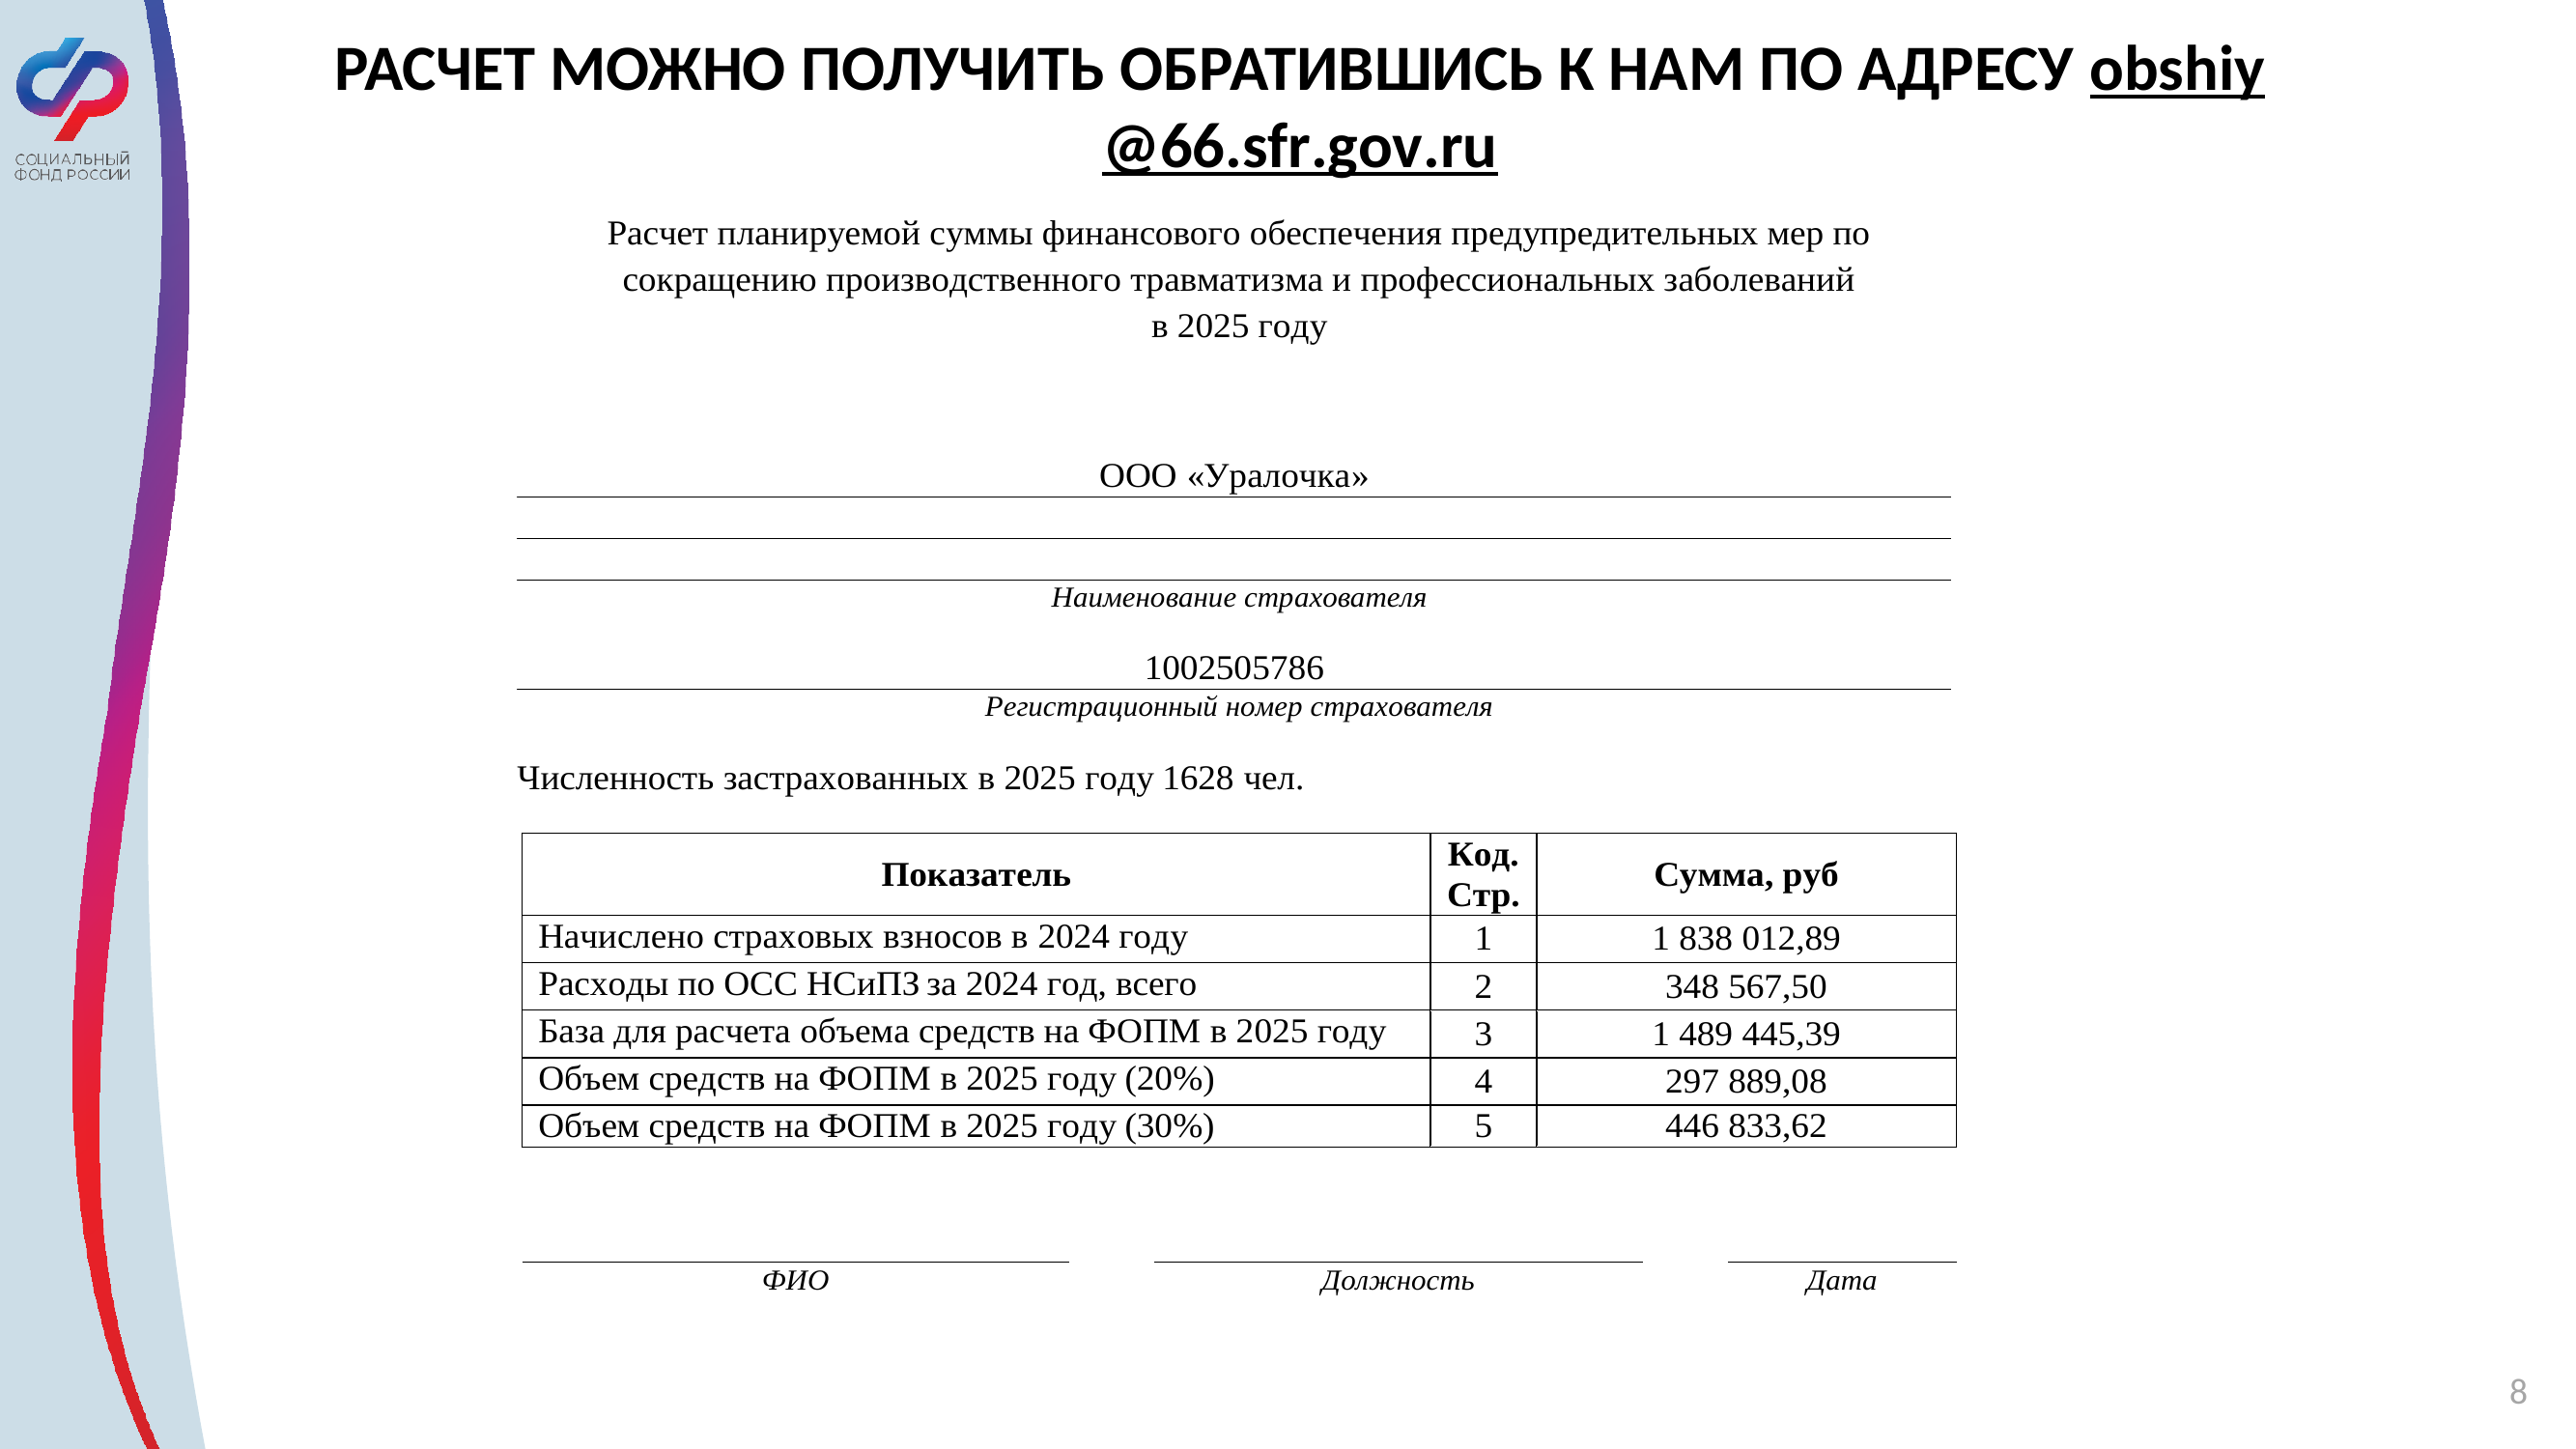

# РАСЧЕТ МОЖНО ПОЛУЧИТЬ ОБРАТИВШИСЬ К НАМ ПО АДРЕСУ obshiy@66.sfr.gov.ru